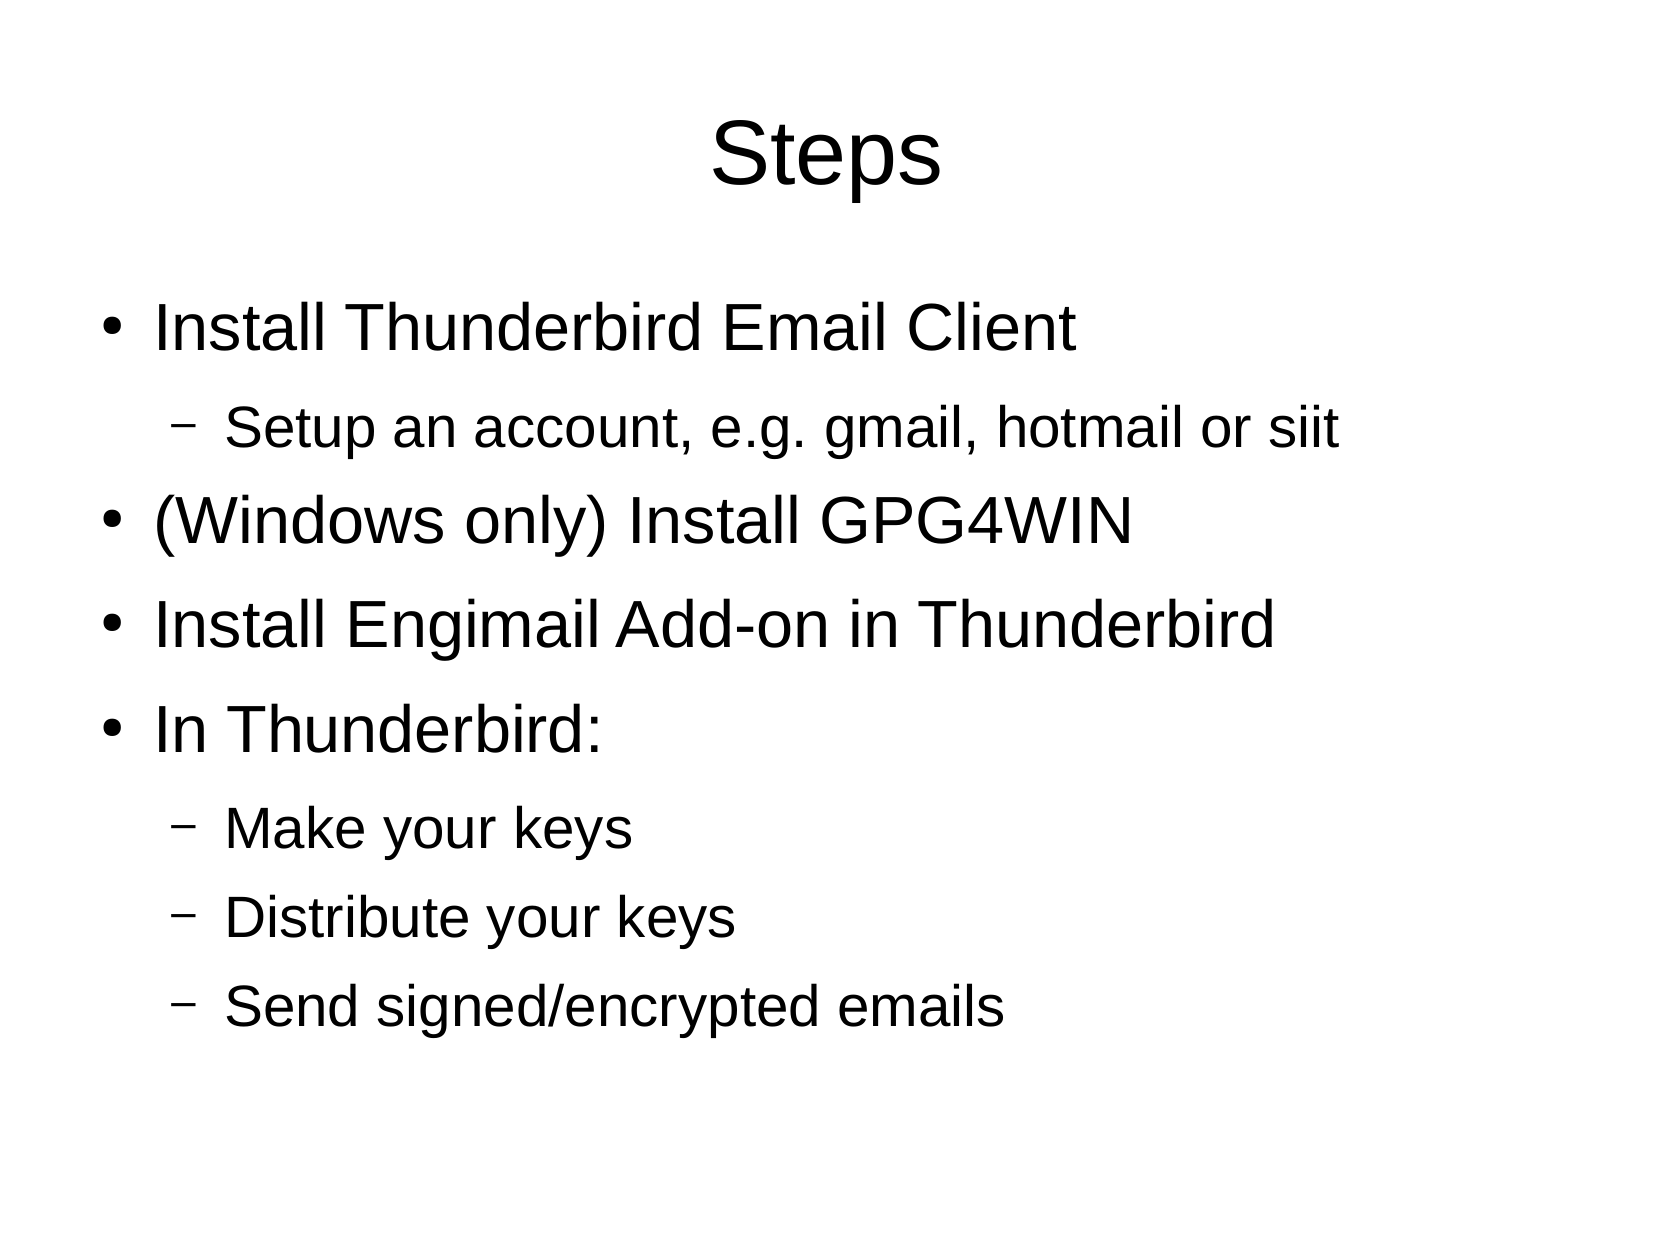

# Steps
Install Thunderbird Email Client
Setup an account, e.g. gmail, hotmail or siit
(Windows only) Install GPG4WIN
Install Engimail Add-on in Thunderbird
In Thunderbird:
Make your keys
Distribute your keys
Send signed/encrypted emails